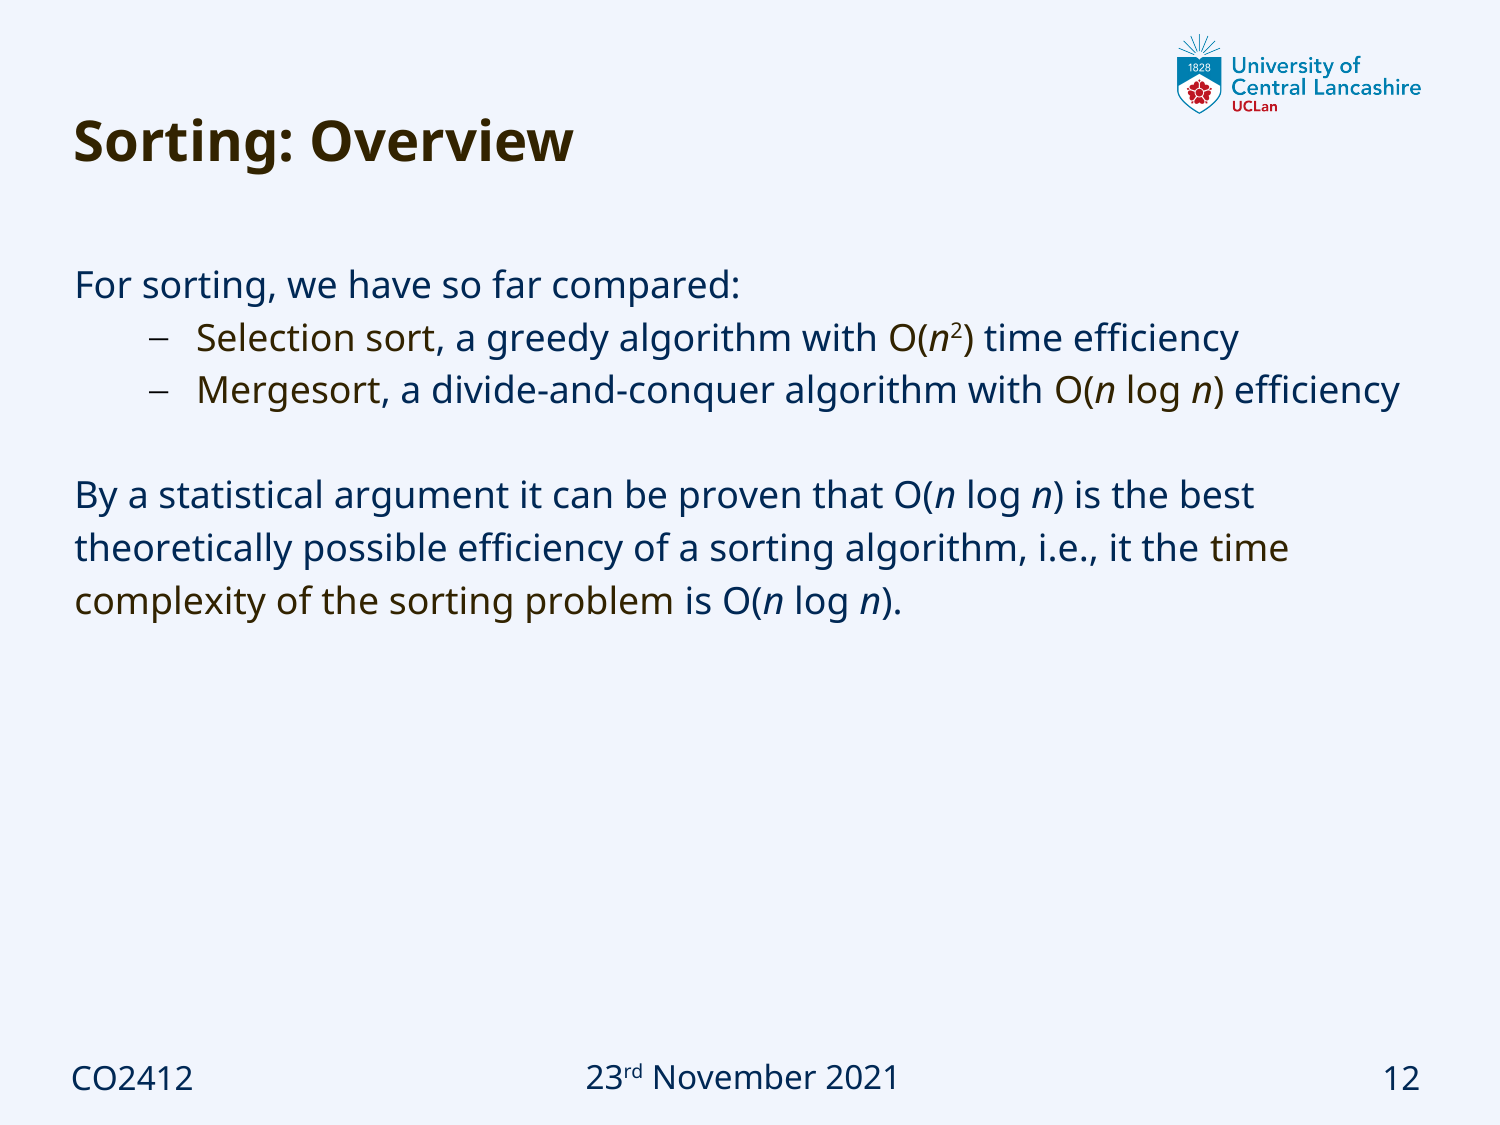

# Sorting: Overview
For sorting, we have so far compared:
Selection sort, a greedy algorithm with O(n2) time efficiency
Mergesort, a divide-and-conquer algorithm with O(n log n) efficiency
By a statistical argument it can be proven that O(n log n) is the best theoretically possible efficiency of a sorting algorithm, i.e., it the time complexity of the sorting problem is O(n log n).